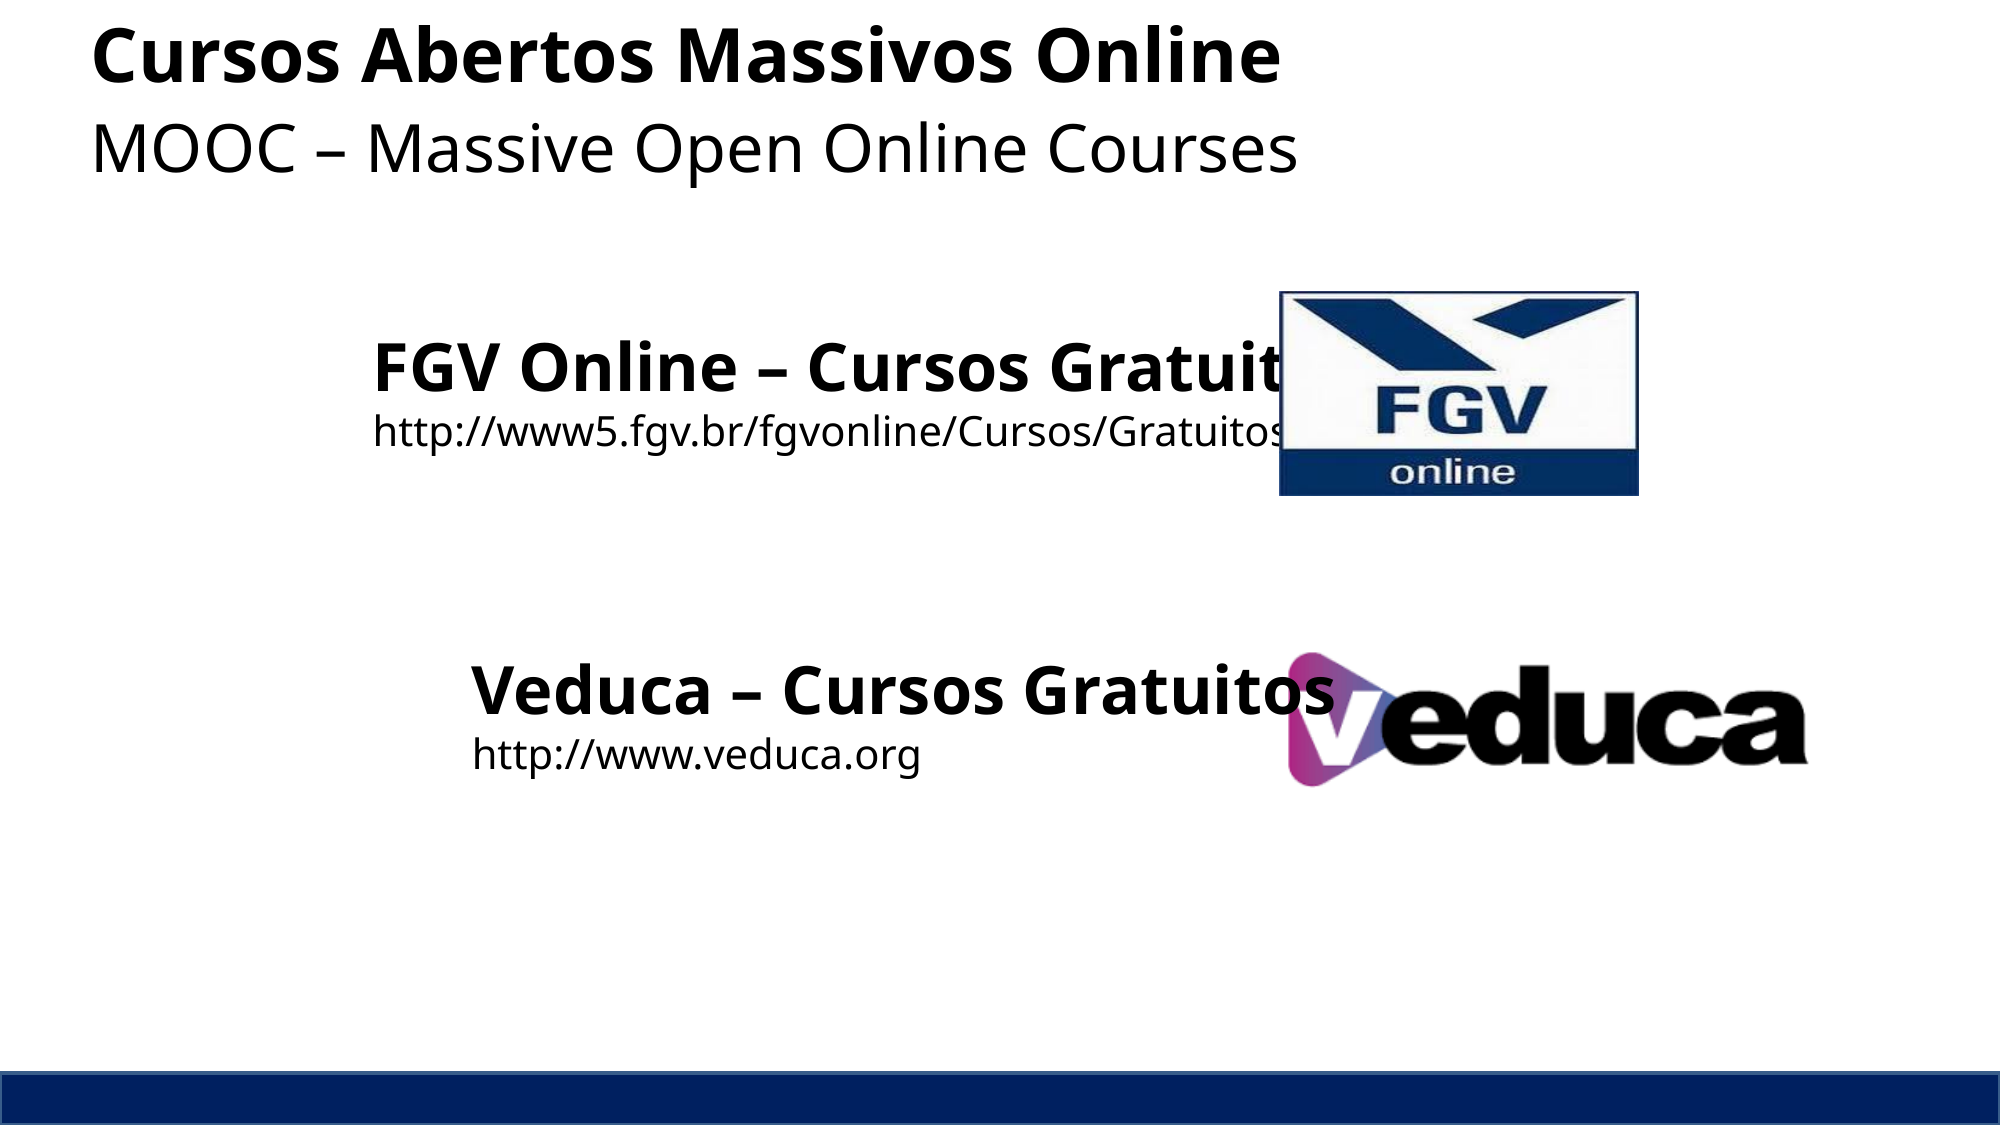

Cursos Abertos Massivos Online
MOOC – Massive Open Online Courses
FGV Online – Cursos Gratuitos
http://www5.fgv.br/fgvonline/Cursos/Gratuitos
Veduca – Cursos Gratuitos
http://www.veduca.org